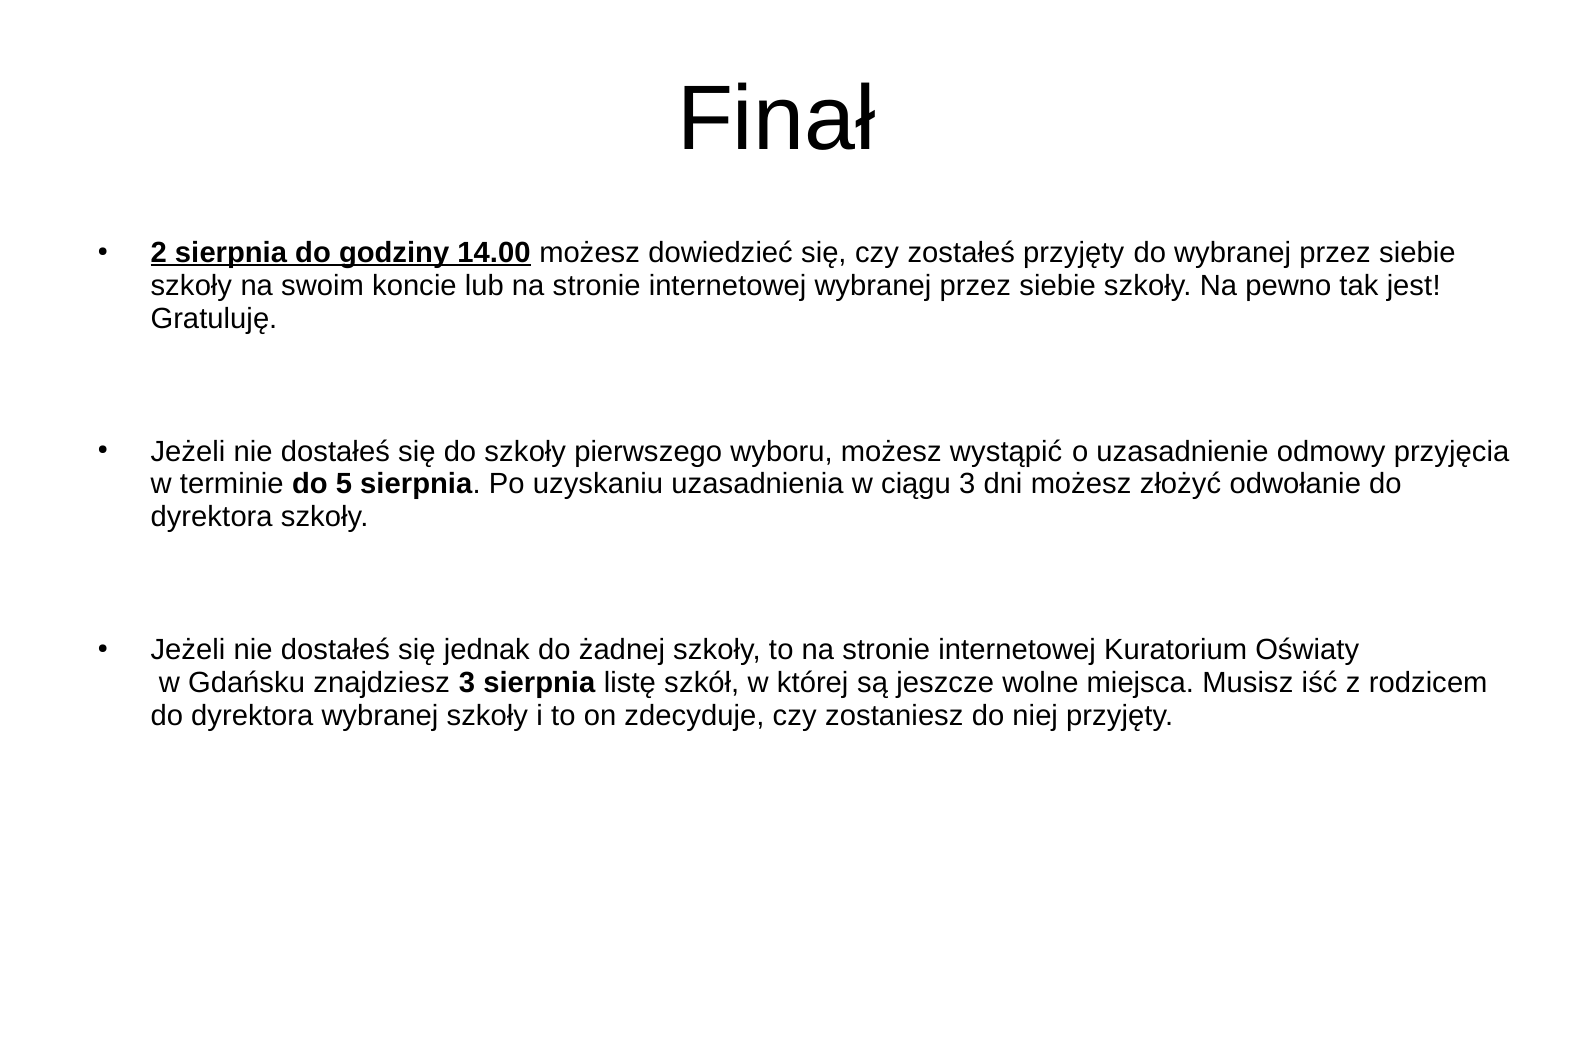

# Finał​
2 sierpnia do godziny 14.00 możesz dowiedzieć się, czy zostałeś przyjęty ​do wybranej przez siebie szkoły na swoim koncie lub na stronie internetowej wybranej przez siebie szkoły. Na pewno tak jest! Gratuluję.
Jeżeli nie dostałeś się do szkoły pierwszego wyboru, możesz wystąpić ​o uzasadnienie odmowy przyjęcia w terminie do 5 sierpnia. Po uzyskaniu uzasadnienia w ciągu 3 dni możesz złożyć odwołanie do dyrektora szkoły.​
Jeżeli nie dostałeś się jednak do żadnej szkoły, to na stronie internetowej Kuratorium Oświaty
 w Gdańsku znajdziesz 3 sierpnia listę szkół, w której ​są jeszcze wolne miejsca. Musisz iść z rodzicem do dyrektora wybranej szkoły i to on zdecyduje, czy zostaniesz do niej przyjęty.​
​